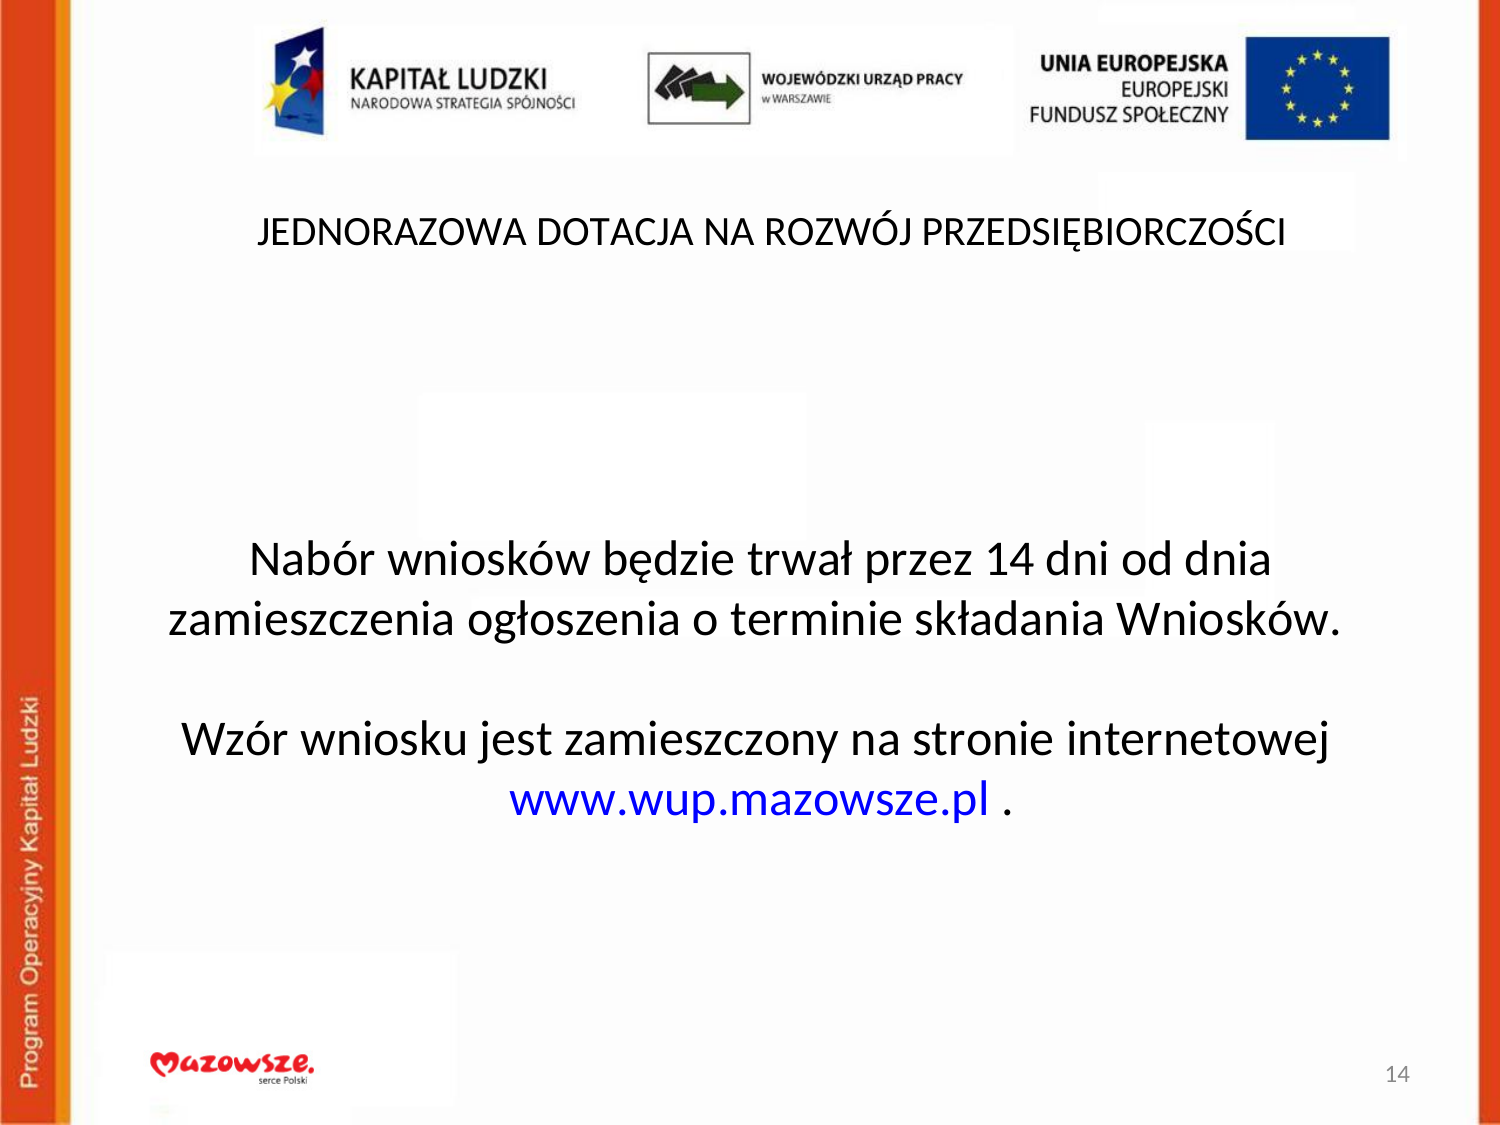

JEDNORAZOWA DOTACJA NA ROZWÓJ PRZEDSIĘBIORCZOŚCI
# Nabór wniosków będzie trwał przez 14 dni od dnia zamieszczenia ogłoszenia o terminie składania Wniosków. Wzór wniosku jest zamieszczony na stronie internetowej www.wup.mazowsze.pl .